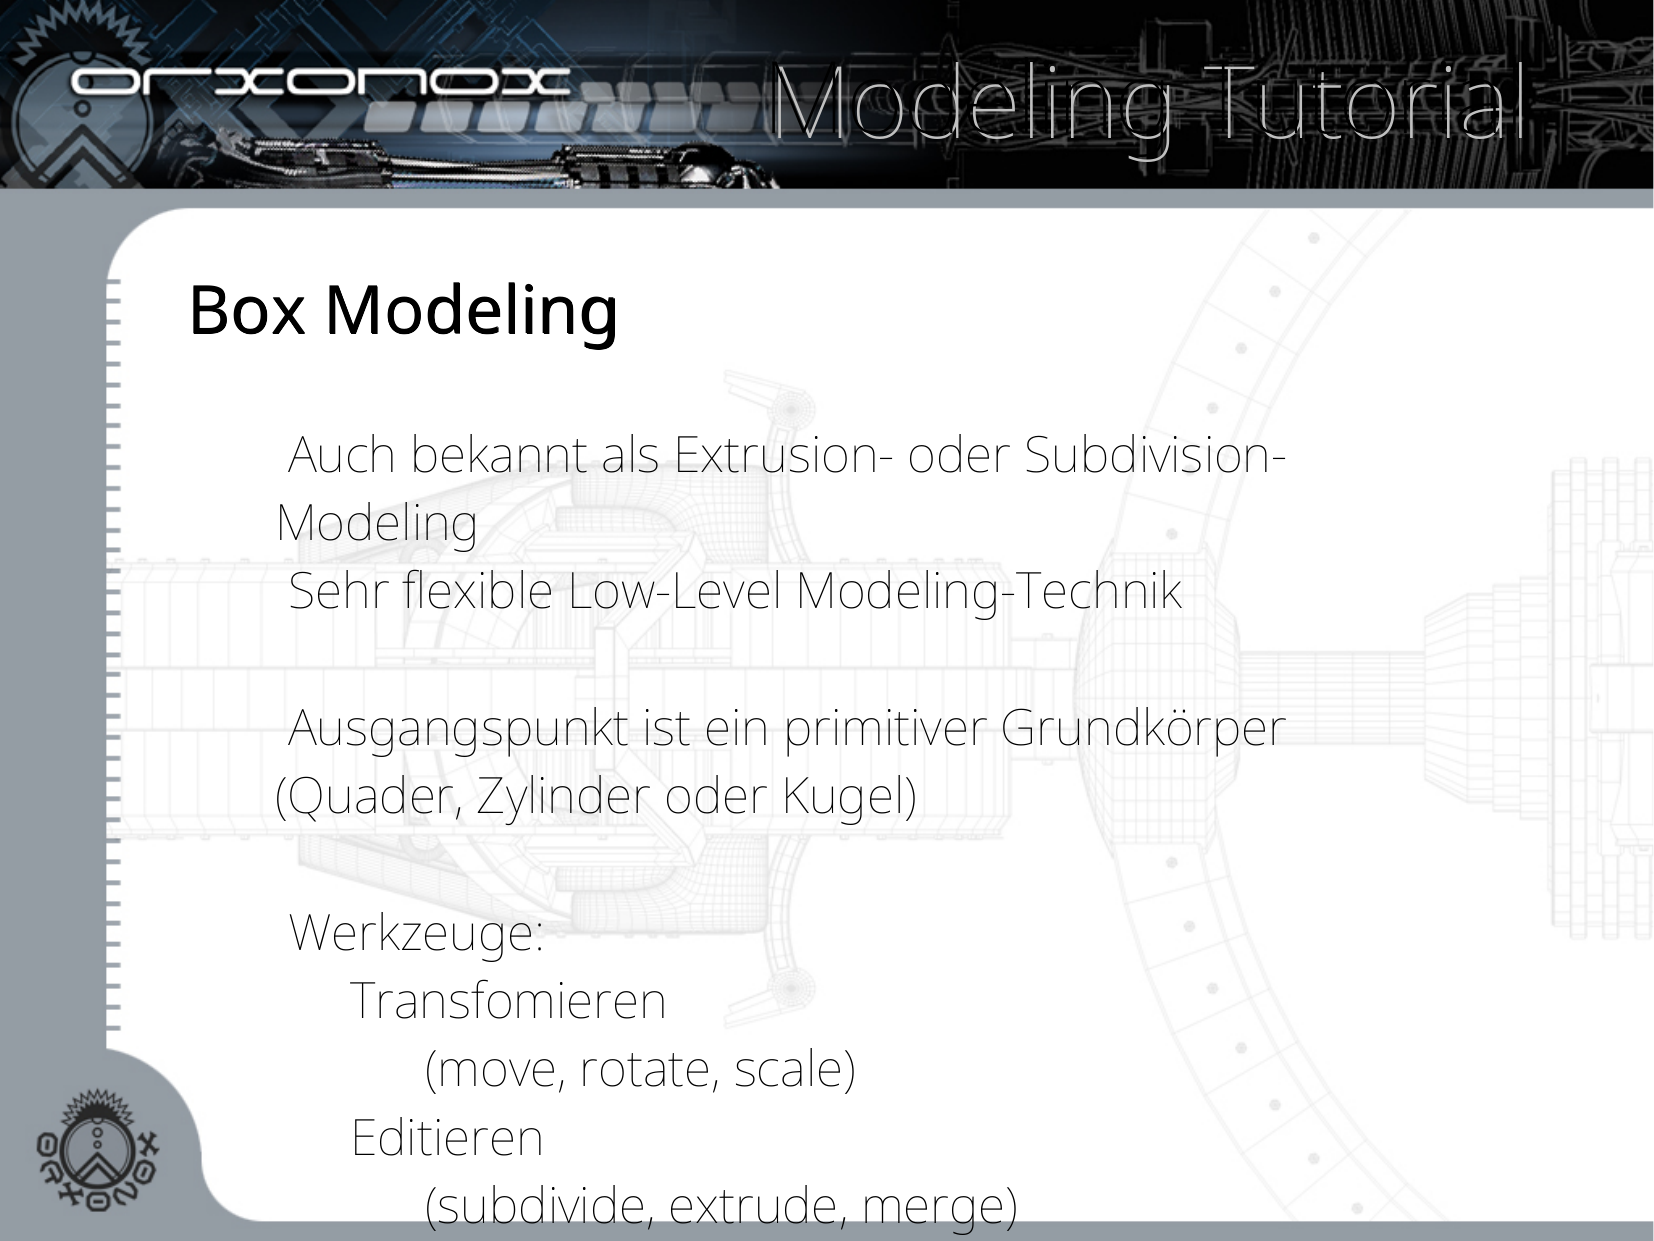

Modeling Tutorial
Box Modeling
 Auch bekannt als Extrusion- oder Subdivision- Modeling
 Sehr flexible Low-Level Modeling-Technik
 Ausgangspunkt ist ein primitiver Grundkörper (Quader, Zylinder oder Kugel)
 Werkzeuge:
	Transfomieren
		(move, rotate, scale)
	Editieren
		(subdivide, extrude, merge)